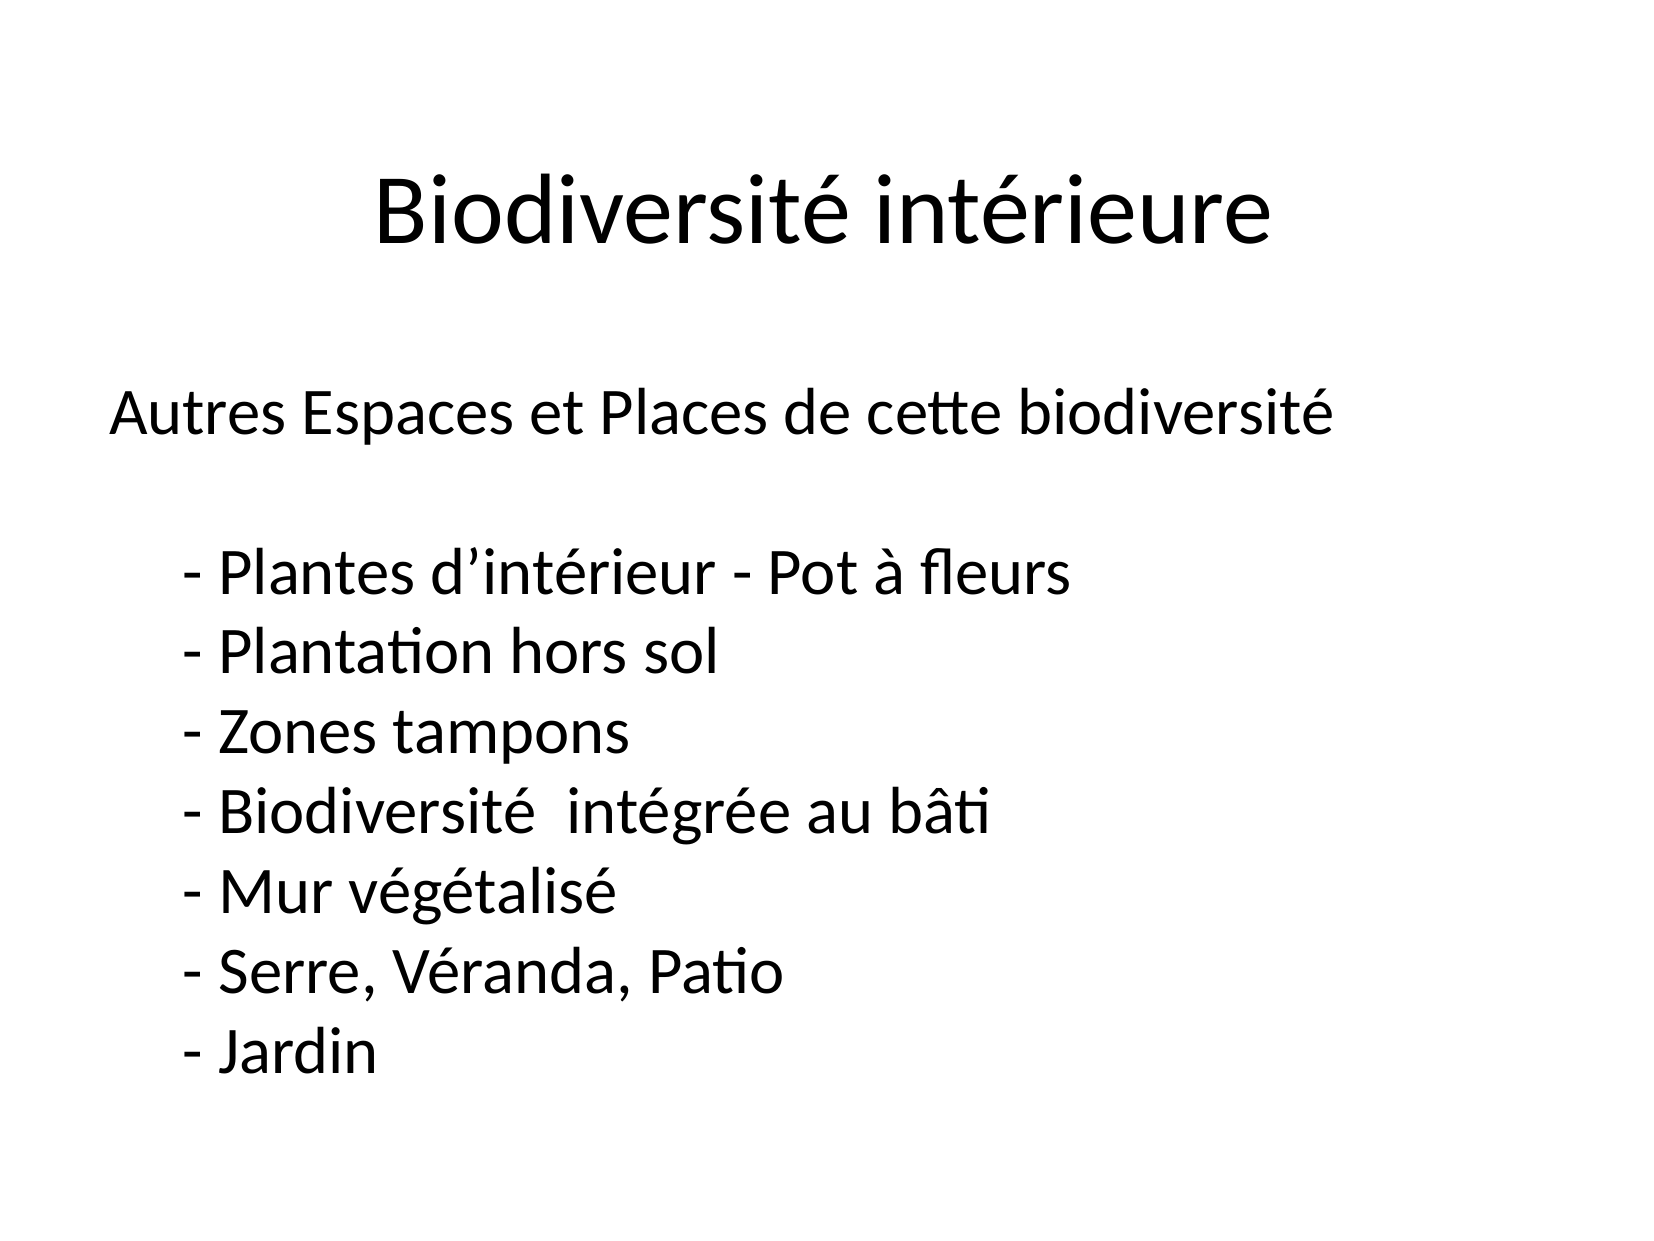

Biodiversité intérieure
Autres Espaces et Places de cette biodiversité
	- Plantes d’intérieur - Pot à fleurs
	- Plantation hors sol
	- Zones tampons
	- Biodiversité intégrée au bâti
	- Mur végétalisé
	- Serre, Véranda, Patio
	- Jardin